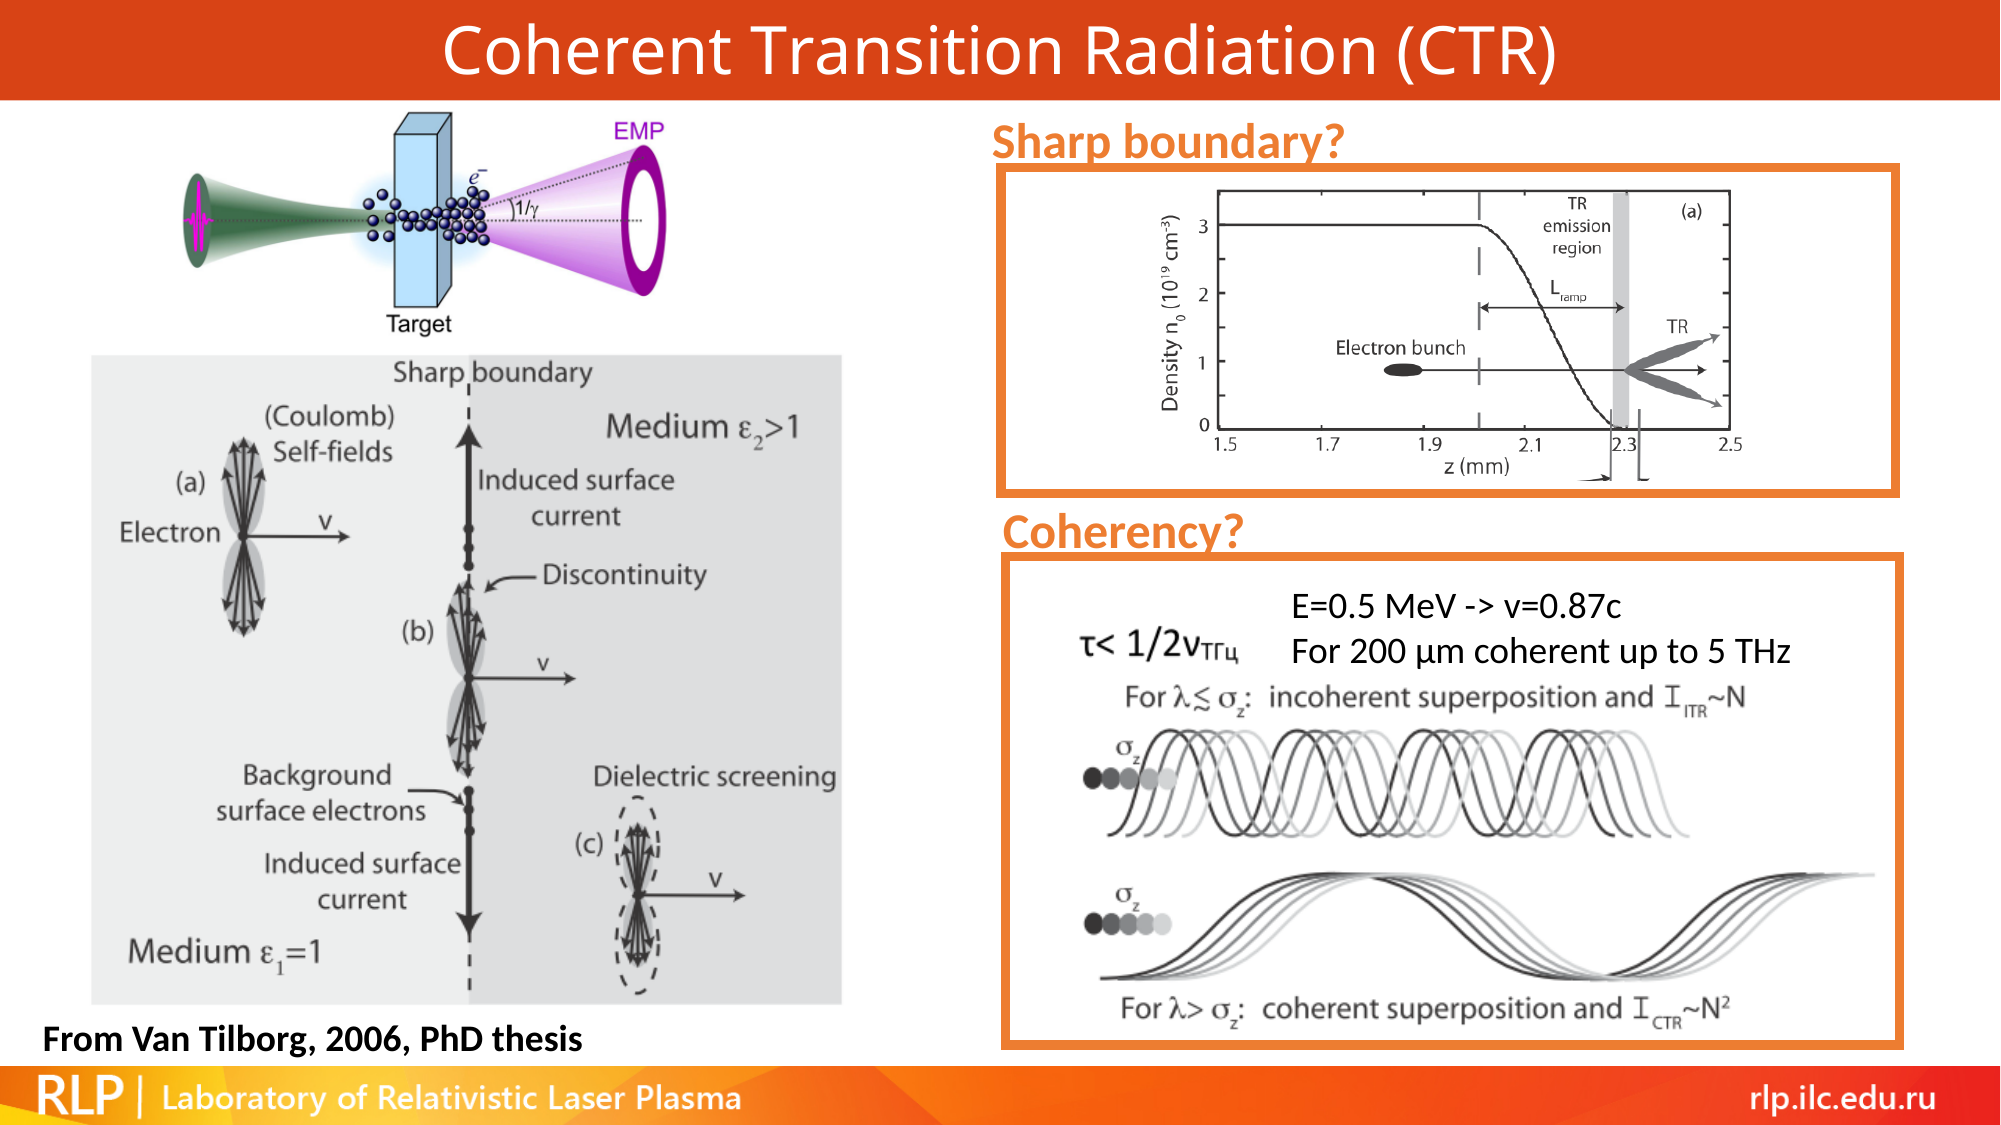

Coherent Transition Radiation (CTR)
Sharp boundary?
Coherency?
E=0.5 MeV -> v=0.87c
For 200 μm coherent up to 5 THz
From Van Tilborg, 2006, PhD thesis